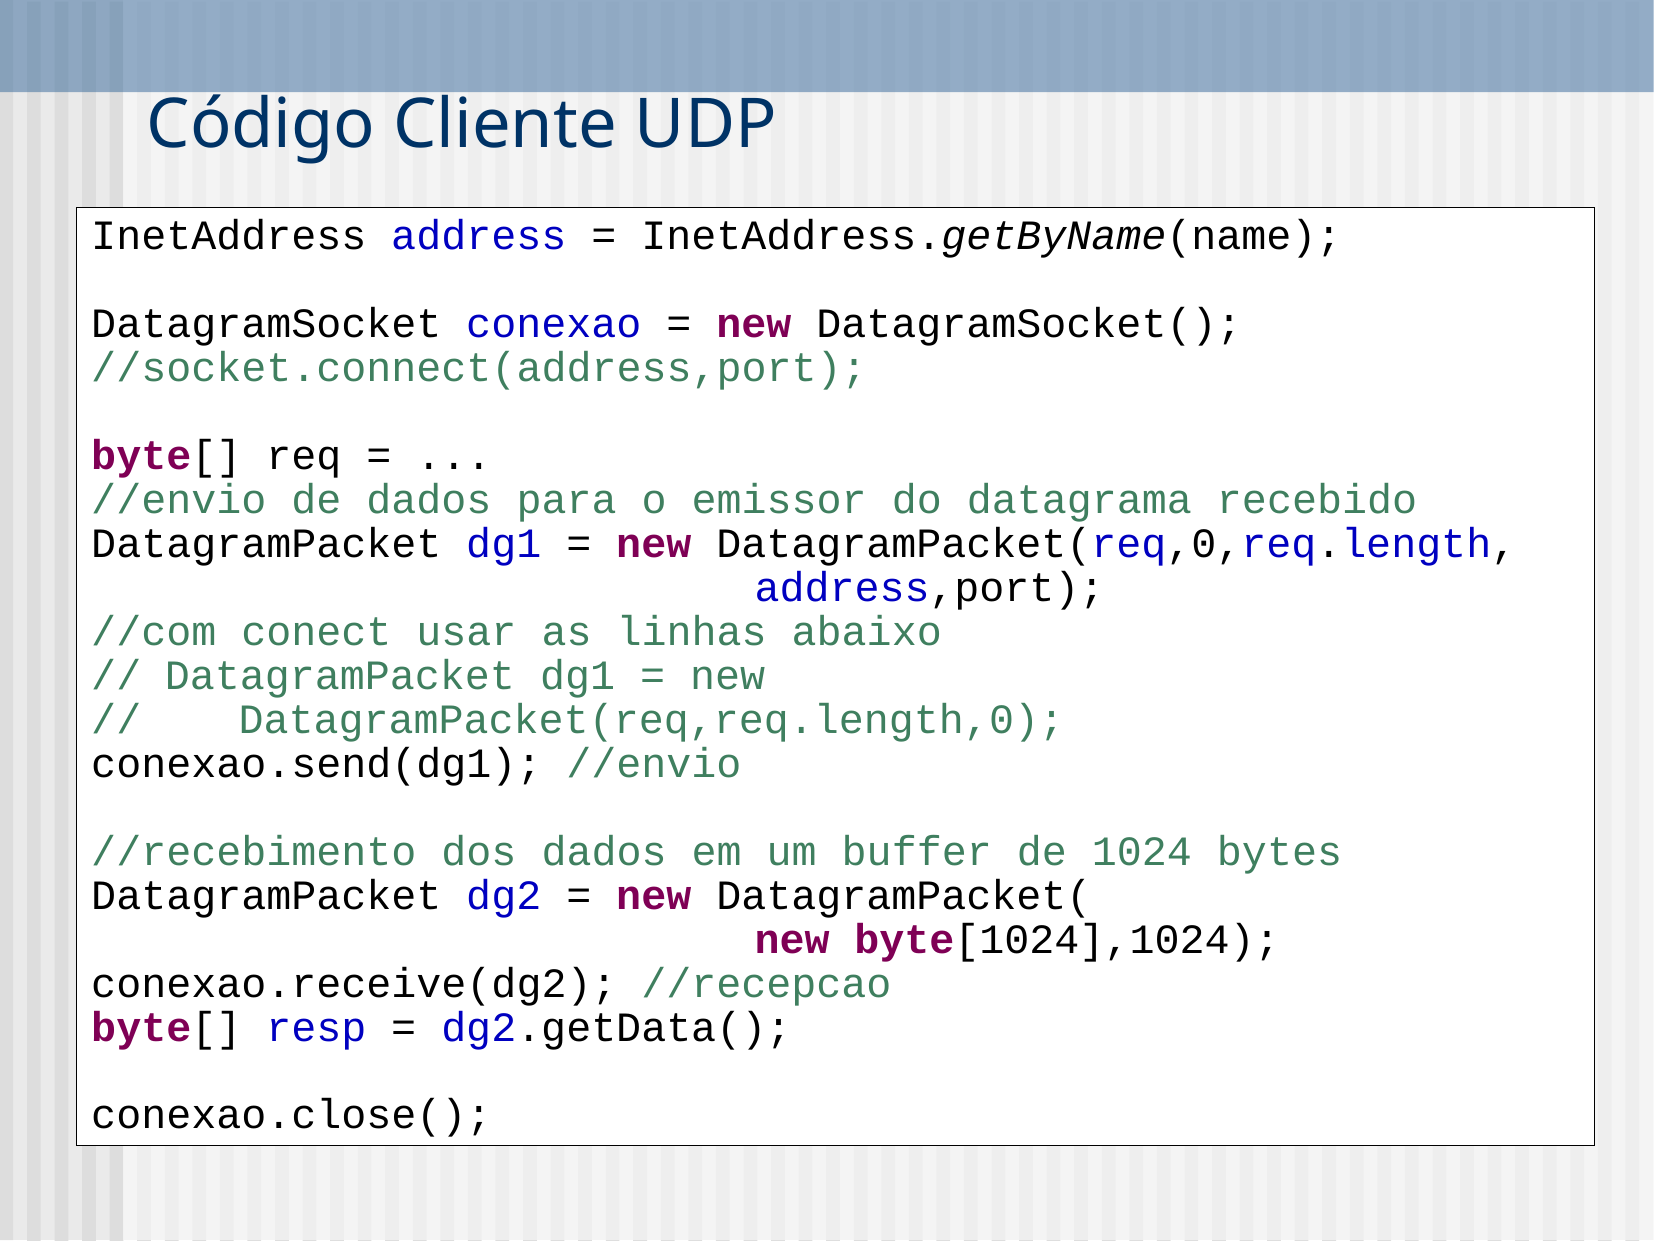

# Código Cliente UDP
InetAddress address = InetAddress.getByName(name);
DatagramSocket conexao = new DatagramSocket();
//socket.connect(address,port);
byte[] req = ...
//envio de dados para o emissor do datagrama recebido
DatagramPacket dg1 = new DatagramPacket(req,0,req.length,
									address,port);
//com conect usar as linhas abaixo
//	DatagramPacket dg1 = new
// 	DatagramPacket(req,req.length,0);
conexao.send(dg1); //envio
//recebimento dos dados em um buffer de 1024 bytes
DatagramPacket dg2 = new DatagramPacket(
									new byte[1024],1024);
conexao.receive(dg2); //recepcao
byte[] resp = dg2.getData();
conexao.close();